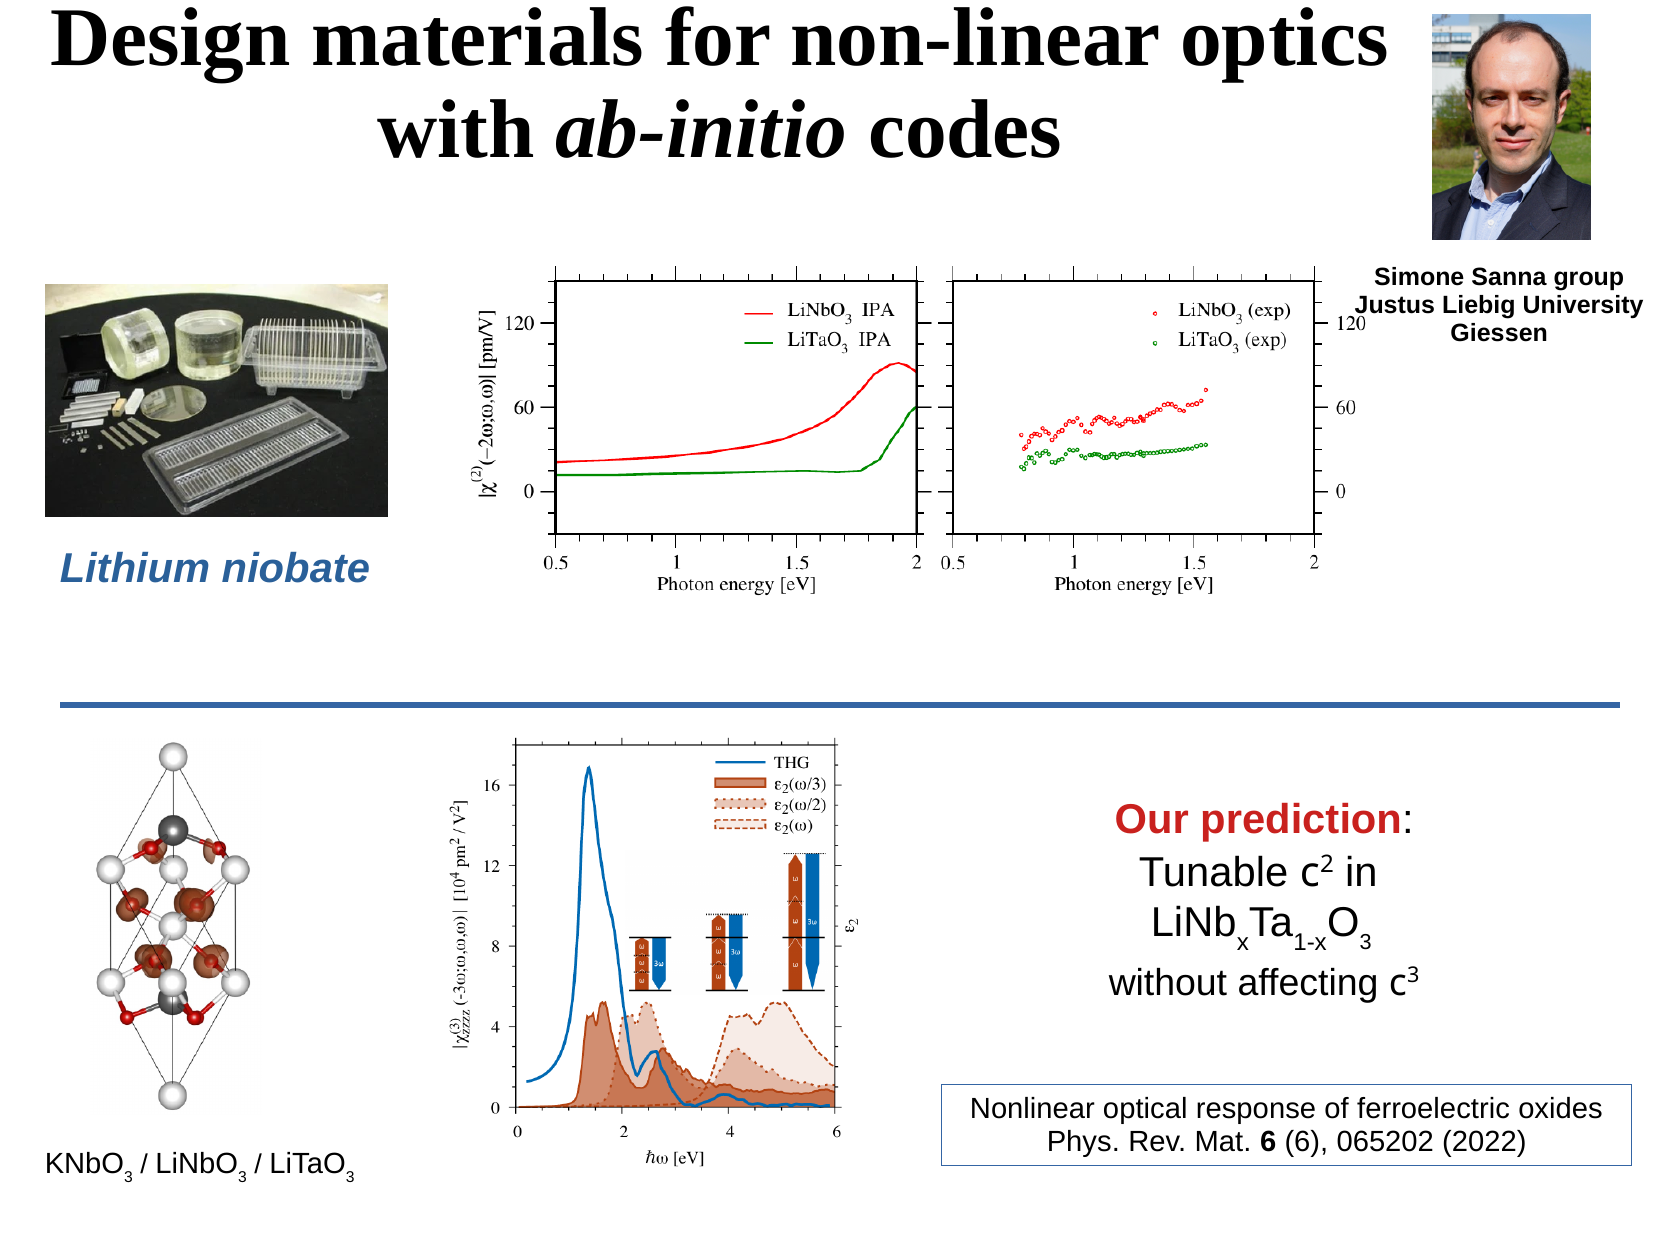

# Design materials for non-linear optics with ab-initio codes
Simone Sanna group
Justus Liebig University Giessen
Lithium niobate
Our prediction:
Tunable c2 in
LiNbxTa1-xO3
without affecting c3
Nonlinear optical response of ferroelectric oxides
Phys. Rev. Mat. 6 (6), 065202 (2022)
KNbO3 / LiNbO3 / LiTaO3